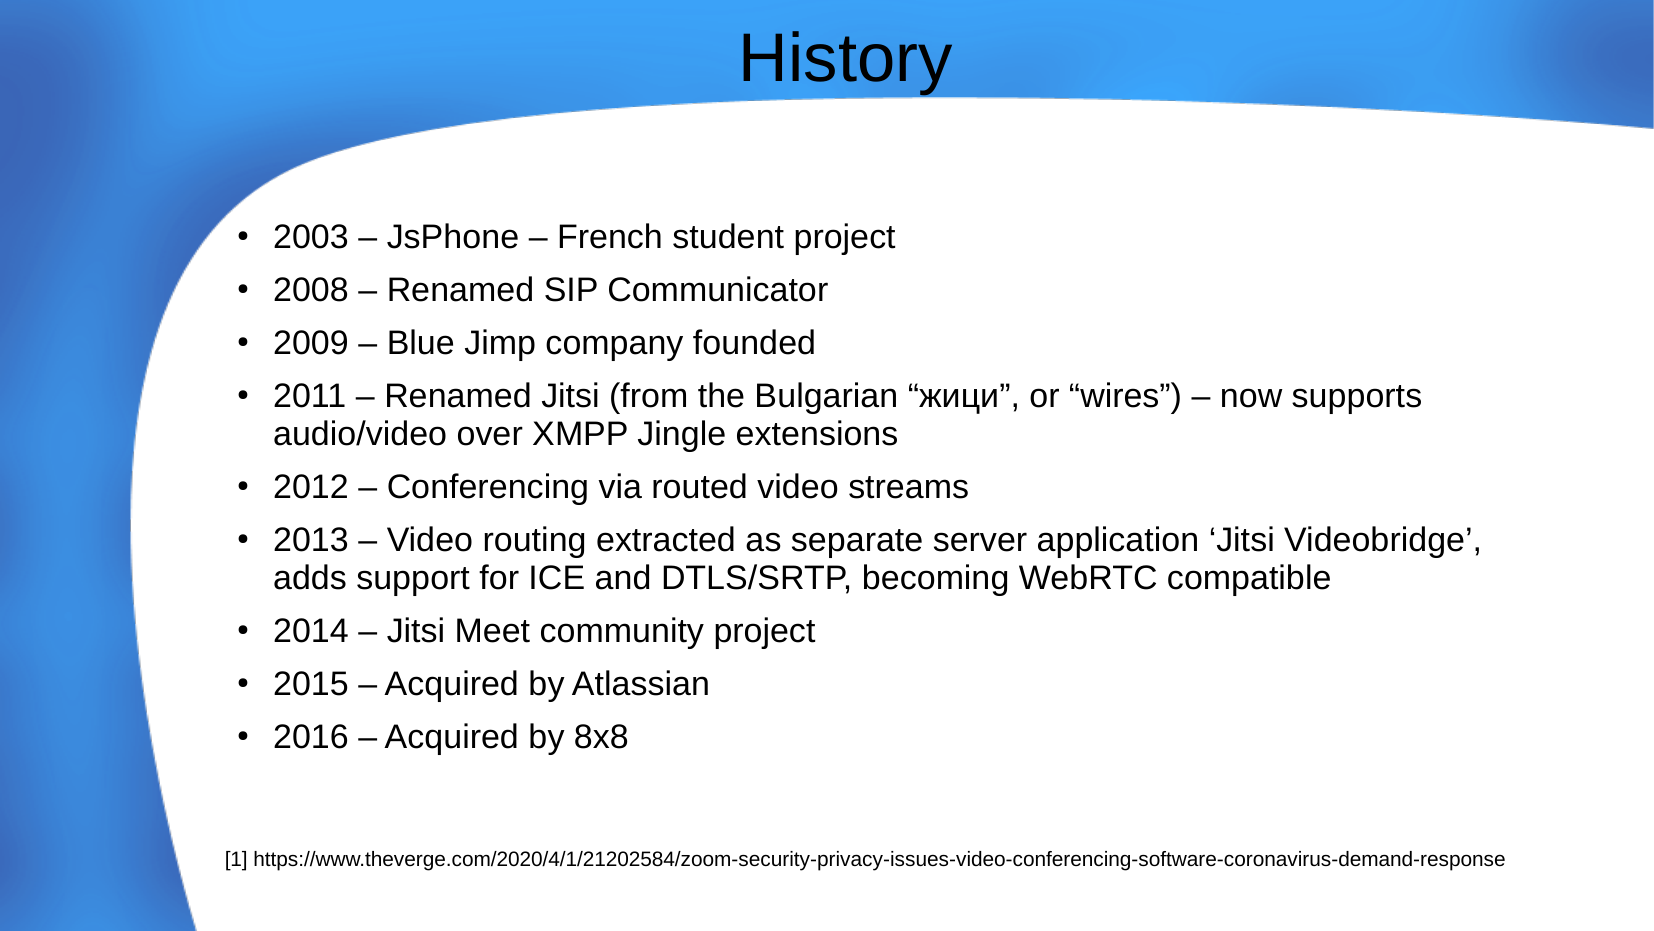

# History
2003 – JsPhone – French student project
2008 – Renamed SIP Communicator
2009 – Blue Jimp company founded
2011 – Renamed Jitsi (from the Bulgarian “жици”, or “wires”) – now supports audio/video over XMPP Jingle extensions
2012 – Conferencing via routed video streams
2013 – Video routing extracted as separate server application ‘Jitsi Videobridge’, adds support for ICE and DTLS/SRTP, becoming WebRTC compatible
2014 – Jitsi Meet community project
2015 – Acquired by Atlassian
2016 – Acquired by 8x8
[1] https://www.theverge.com/2020/4/1/21202584/zoom-security-privacy-issues-video-conferencing-software-coronavirus-demand-response